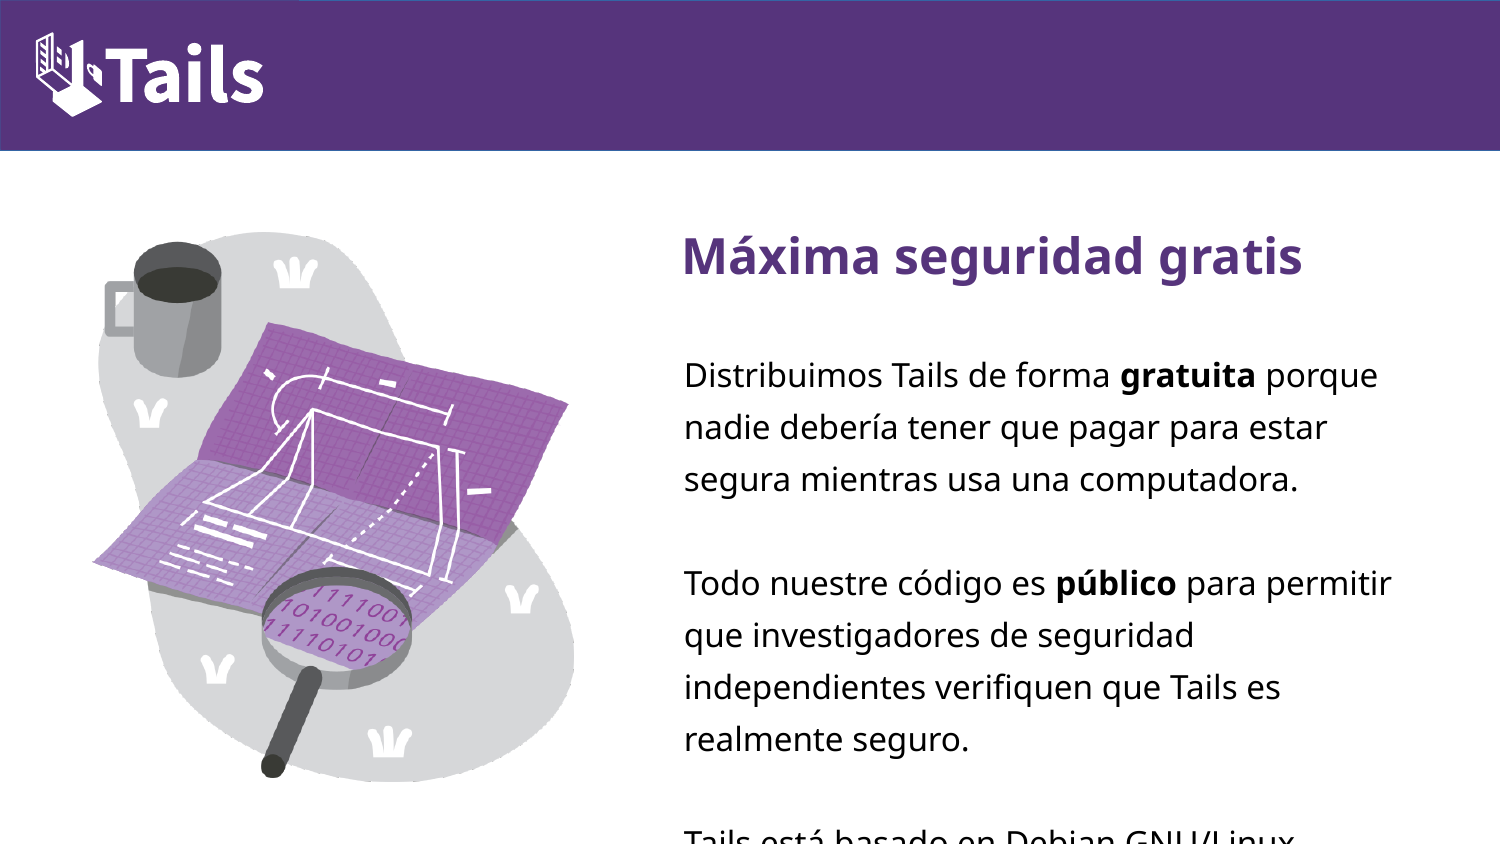

# Máxima seguridad gratis
Distribuimos Tails de forma gratuita porque nadie debería tener que pagar para estar segura mientras usa una computadora.
Todo nuestre código es público para permitir que investigadores de seguridad independientes verifiquen que Tails es realmente seguro.
Tails está basado en Debian GNU/Linux.